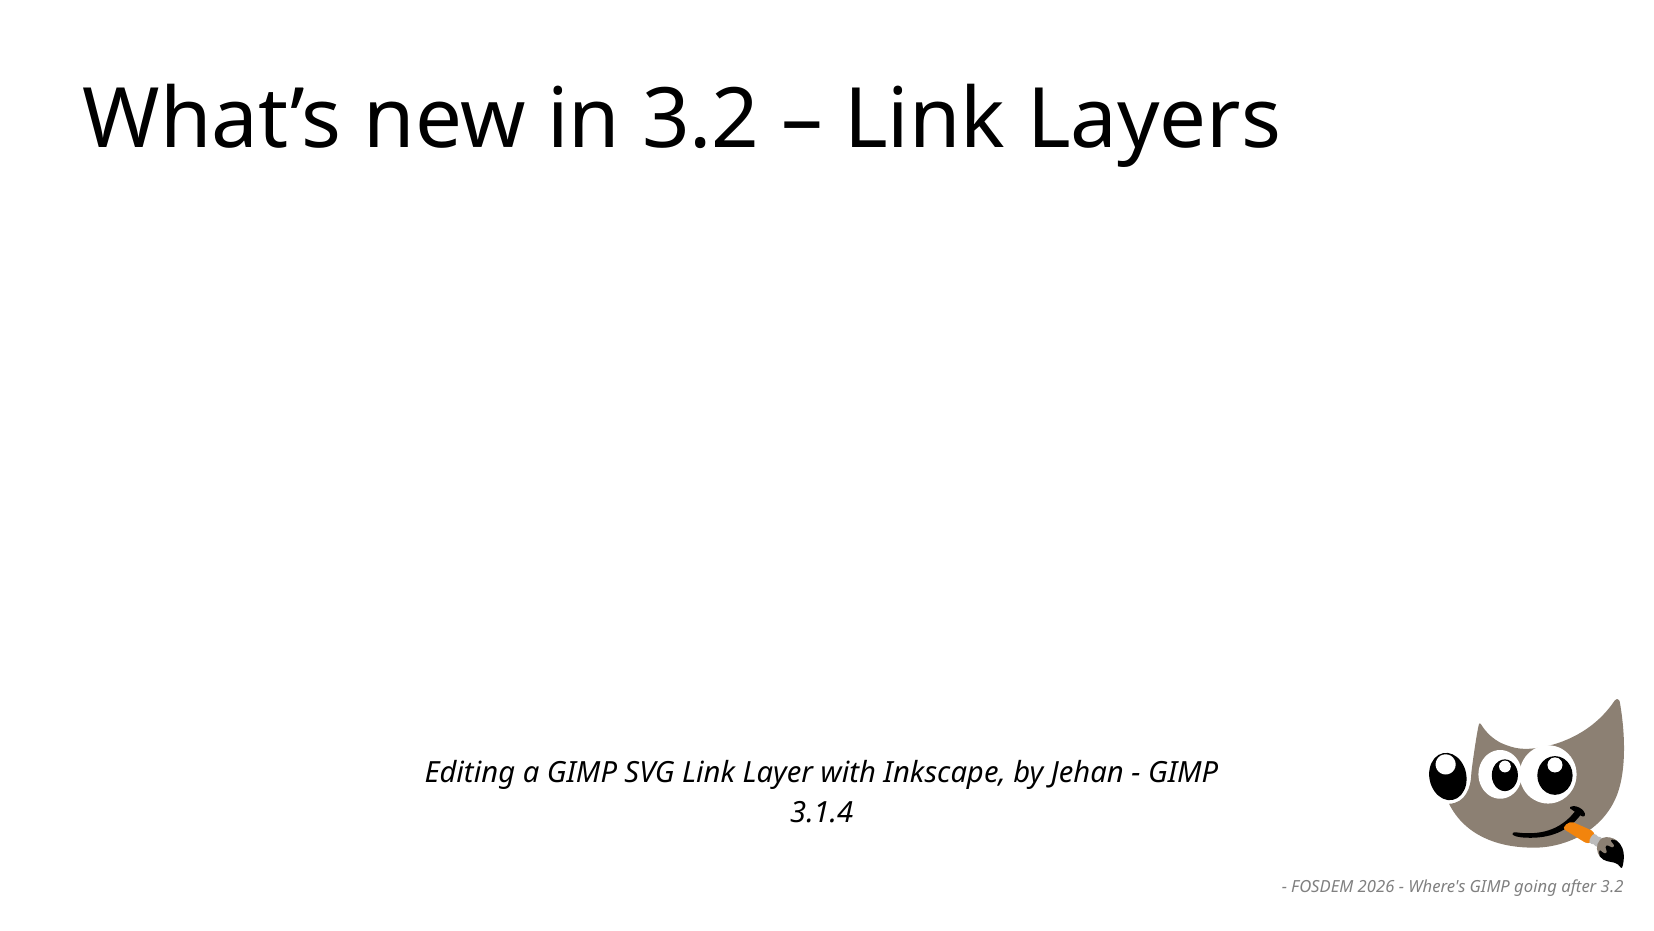

# What’s new in 3.2 – Link Layers
Editing a GIMP SVG Link Layer with Inkscape, by Jehan - GIMP 3.1.4